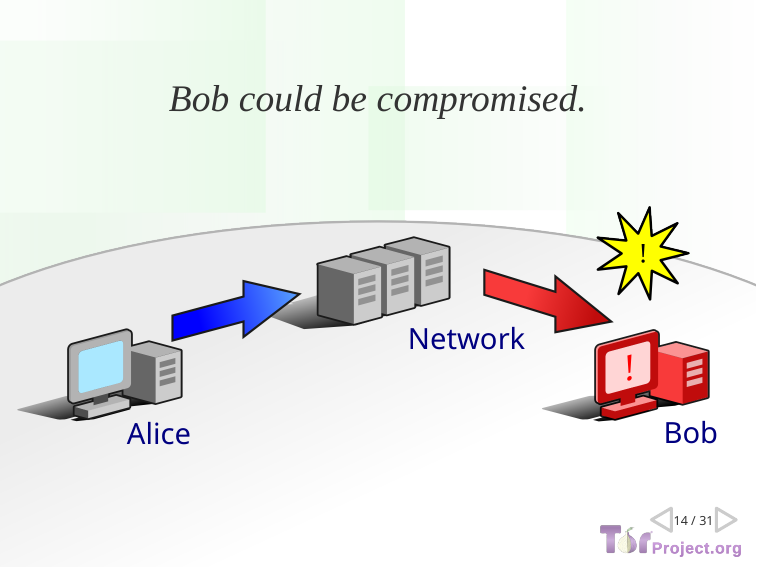

Bob could be compromised.
Network
Bob
Alice